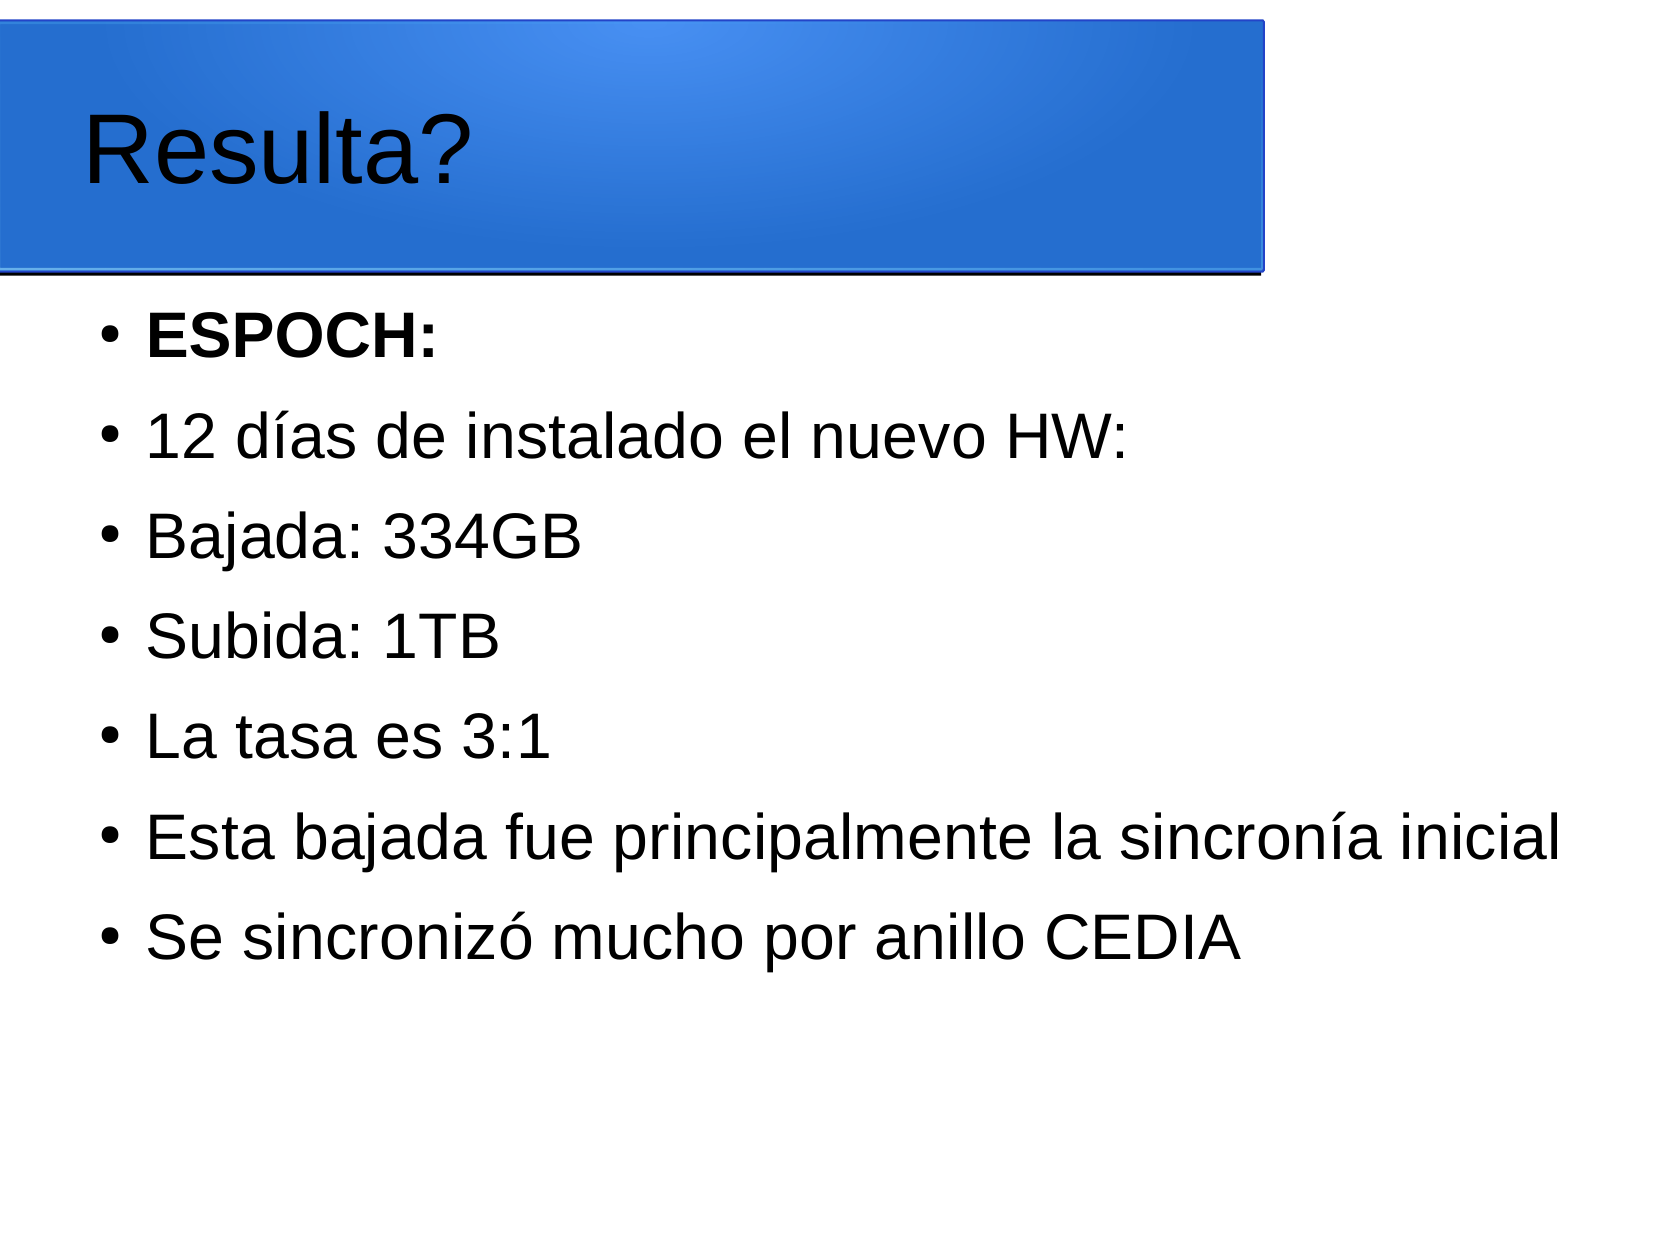

# Resulta?
ESPOCH:
12 días de instalado el nuevo HW:
Bajada: 334GB
Subida: 1TB
La tasa es 3:1
Esta bajada fue principalmente la sincronía inicial
Se sincronizó mucho por anillo CEDIA